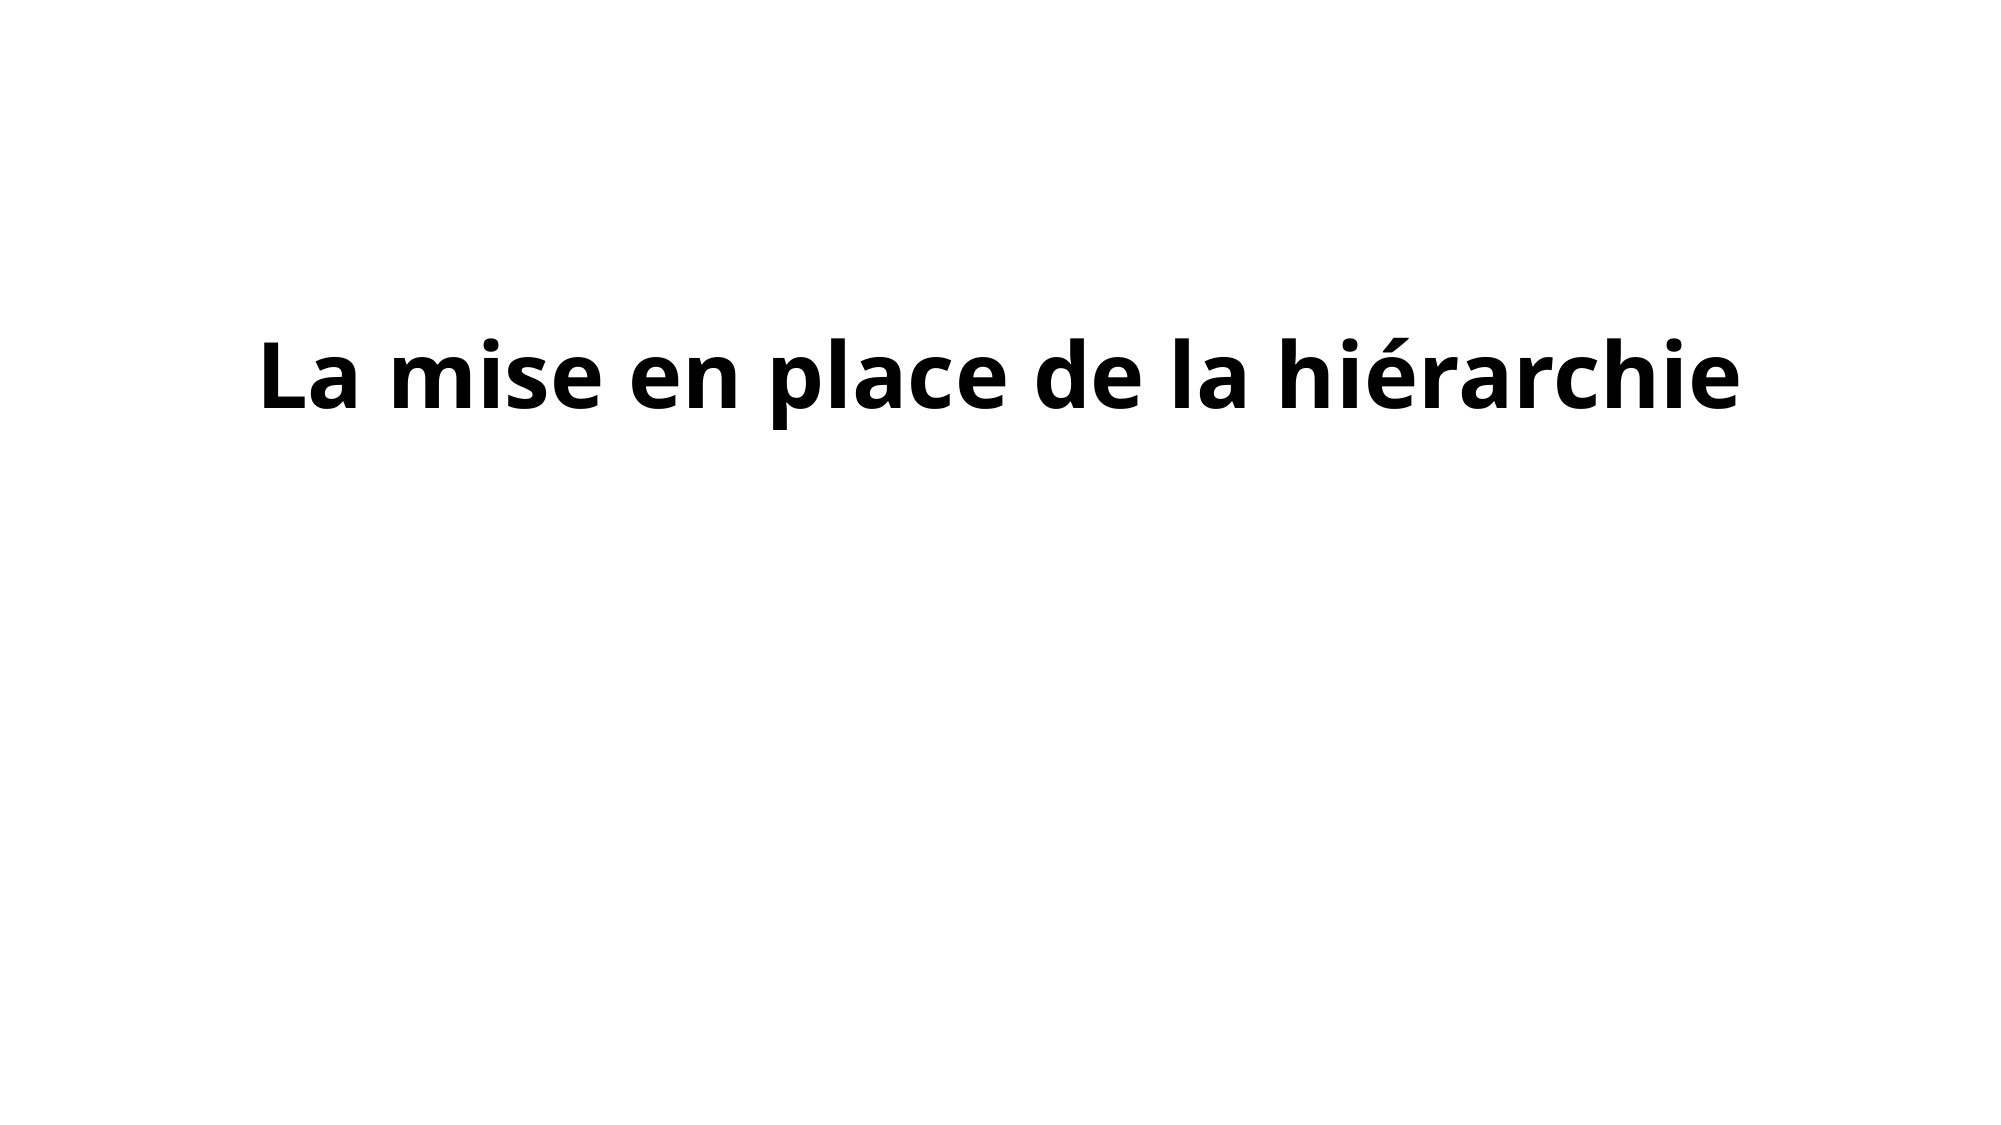

# La mise en place de la hiérarchie